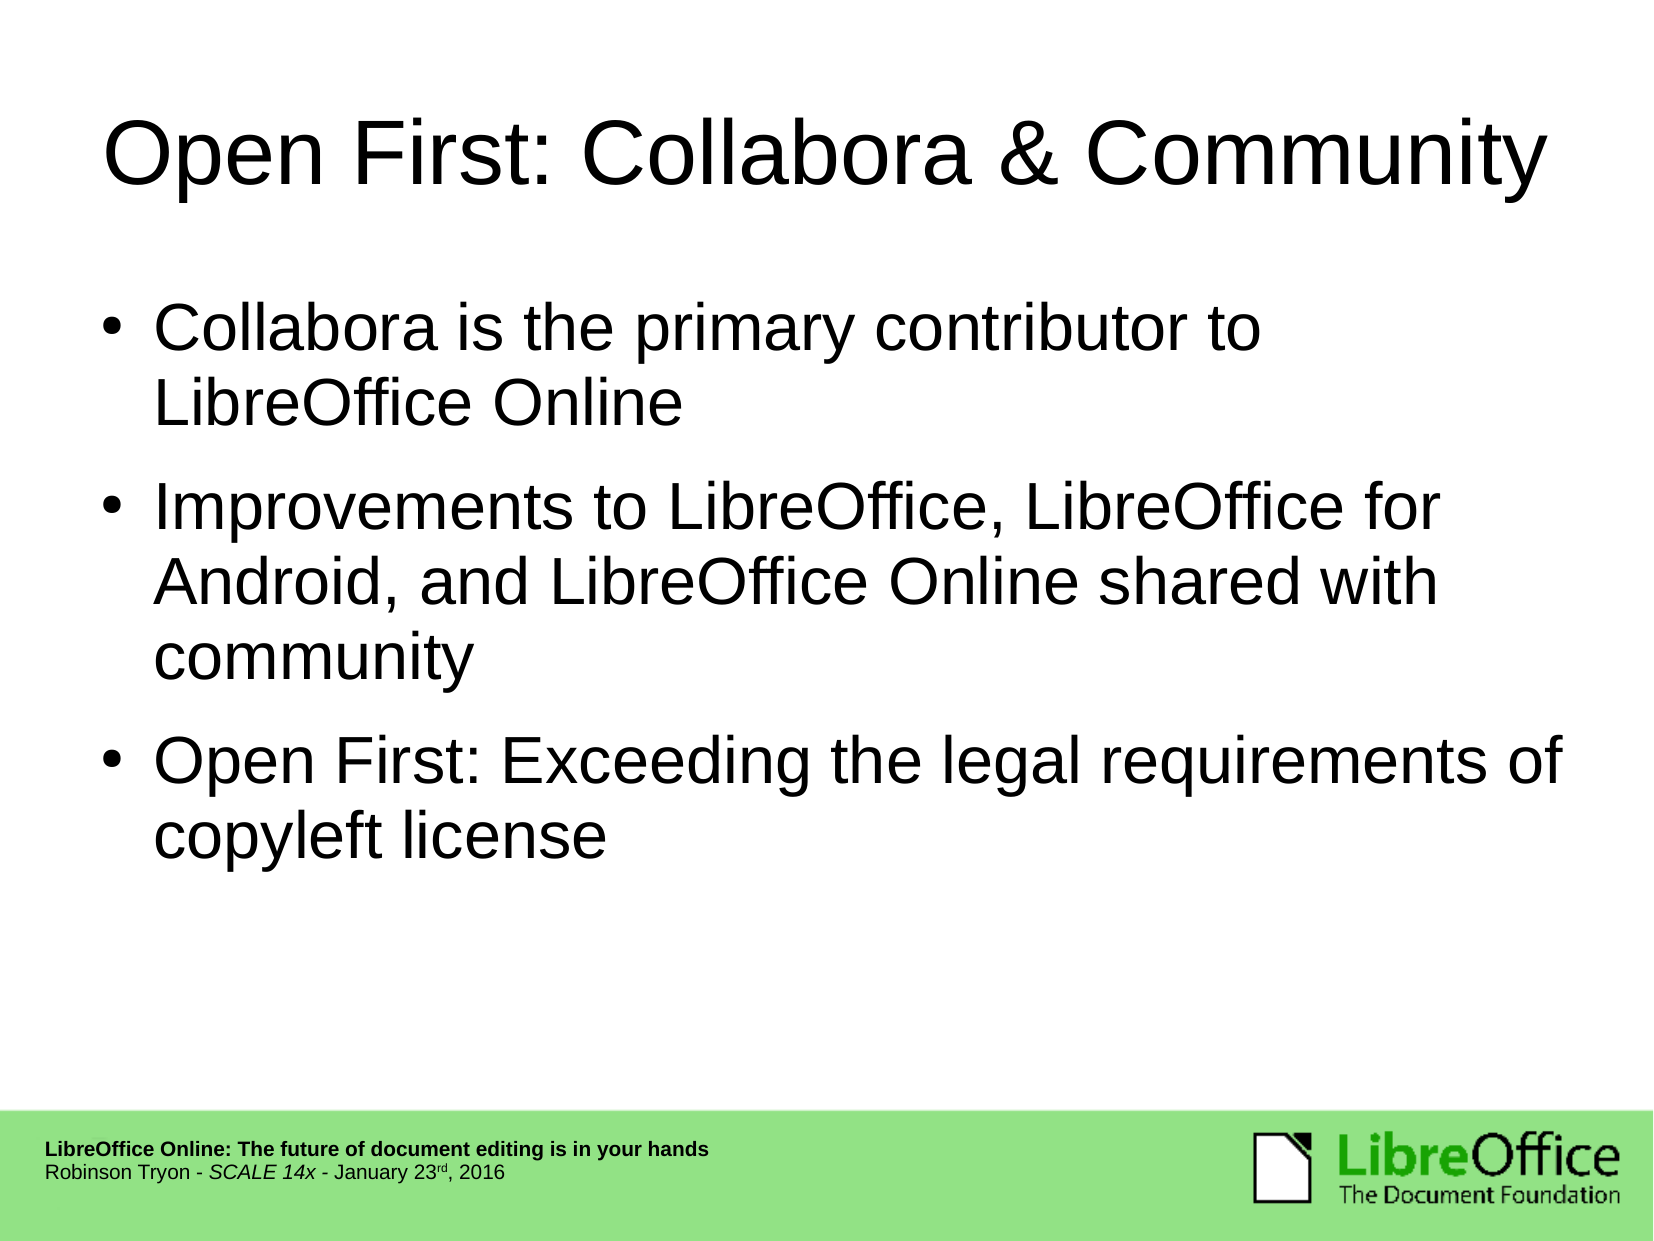

# Open First: Collabora & Community
Collabora is the primary contributor to LibreOffice Online
Improvements to LibreOffice, LibreOffice for Android, and LibreOffice Online shared with community
Open First: Exceeding the legal requirements of copyleft license